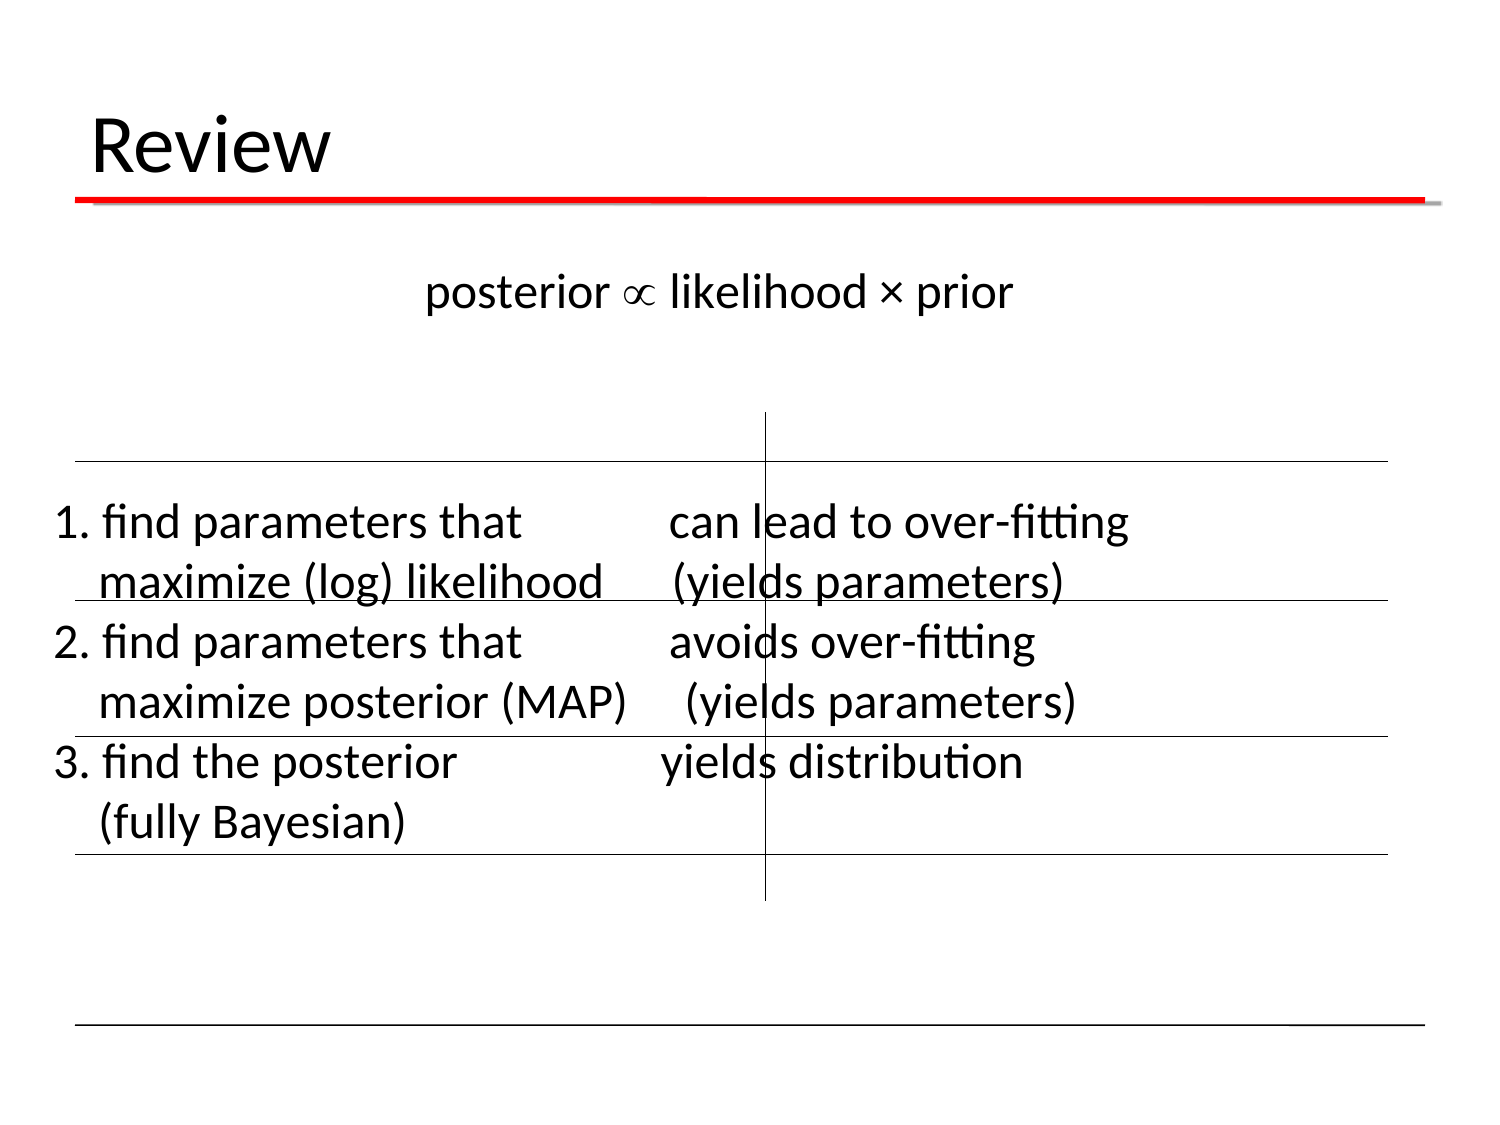

# Review
posterior  likelihood × prior
1. find parameters that can lead to over-fitting
 maximize (log) likelihood (yields parameters)
2. find parameters that avoids over-fitting
 maximize posterior (MAP) (yields parameters)
3. find the posterior yields distribution
 (fully Bayesian)